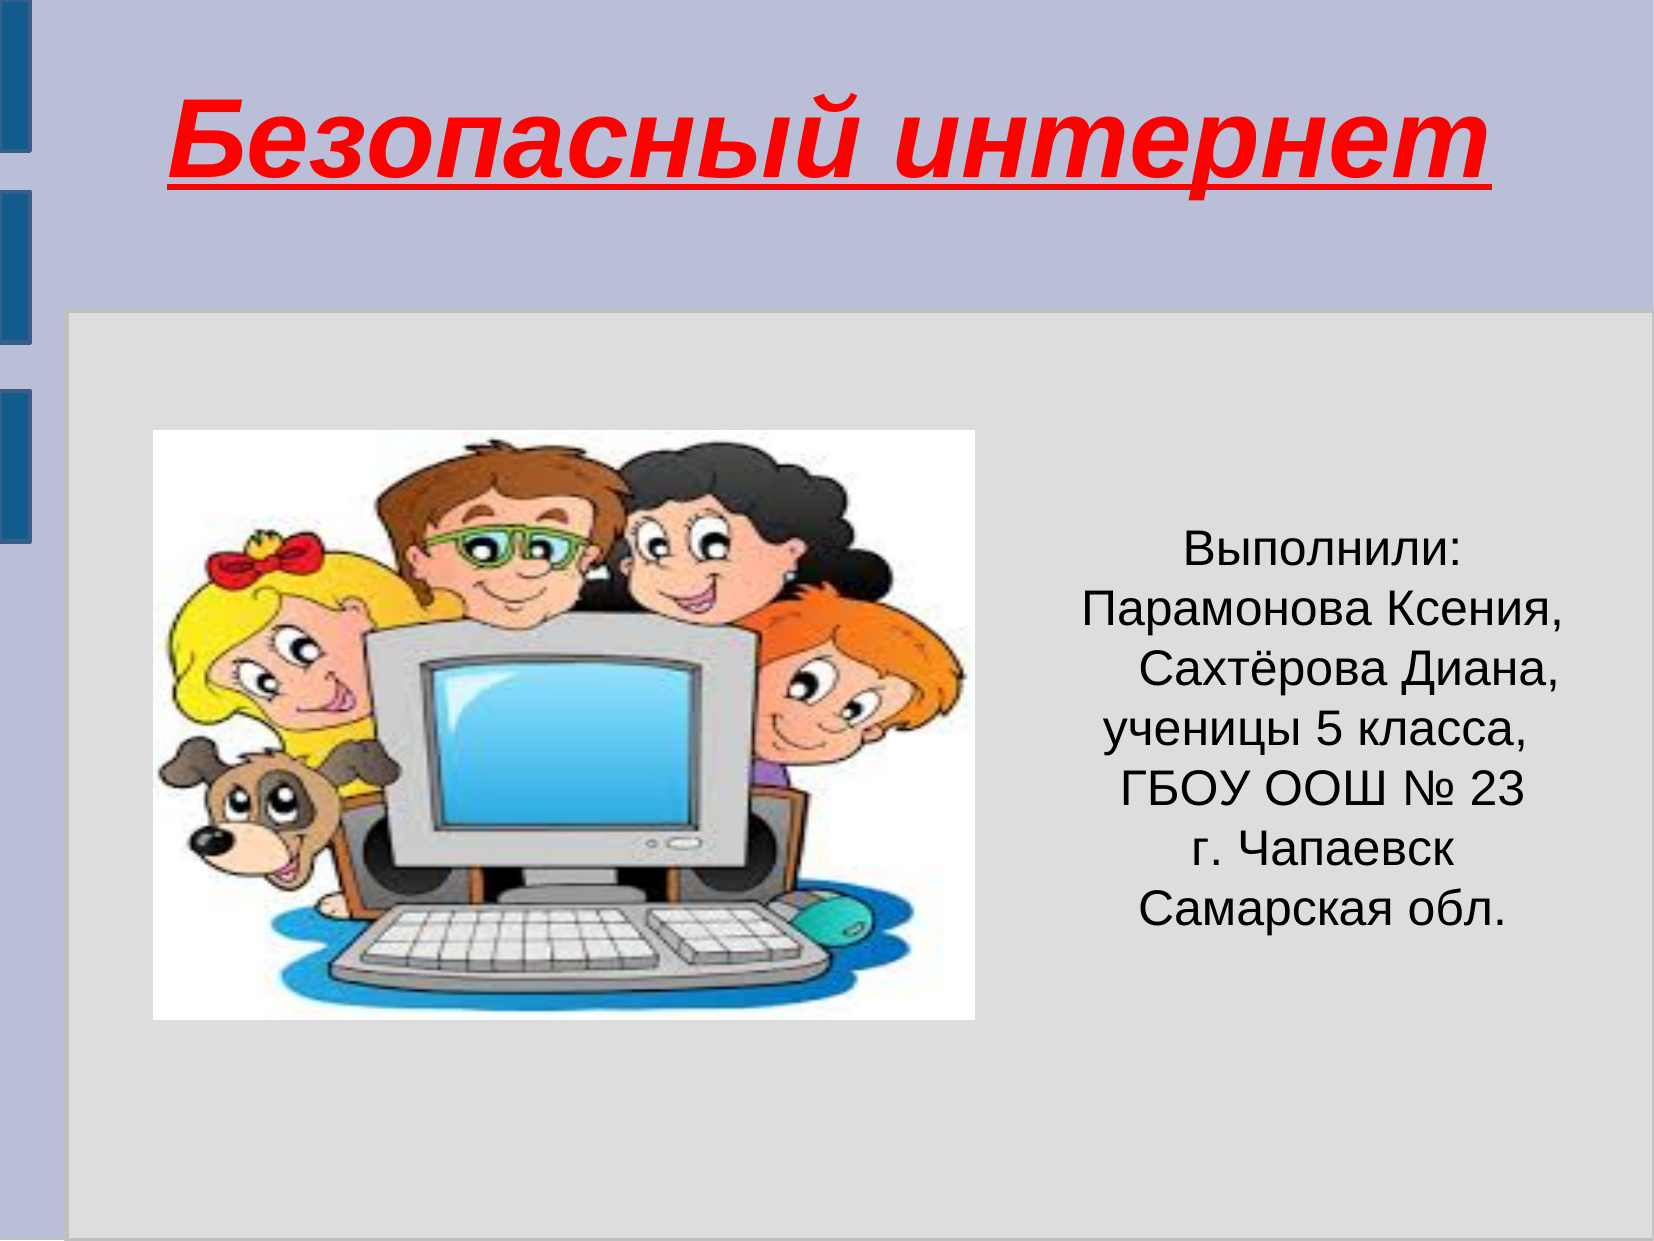

# Безопасный интернет
Выполнили:
Парамонова Ксения, Сахтёрова Диана,
ученицы 5 класса,
ГБОУ ООШ № 23
г. Чапаевск
Самарская обл.